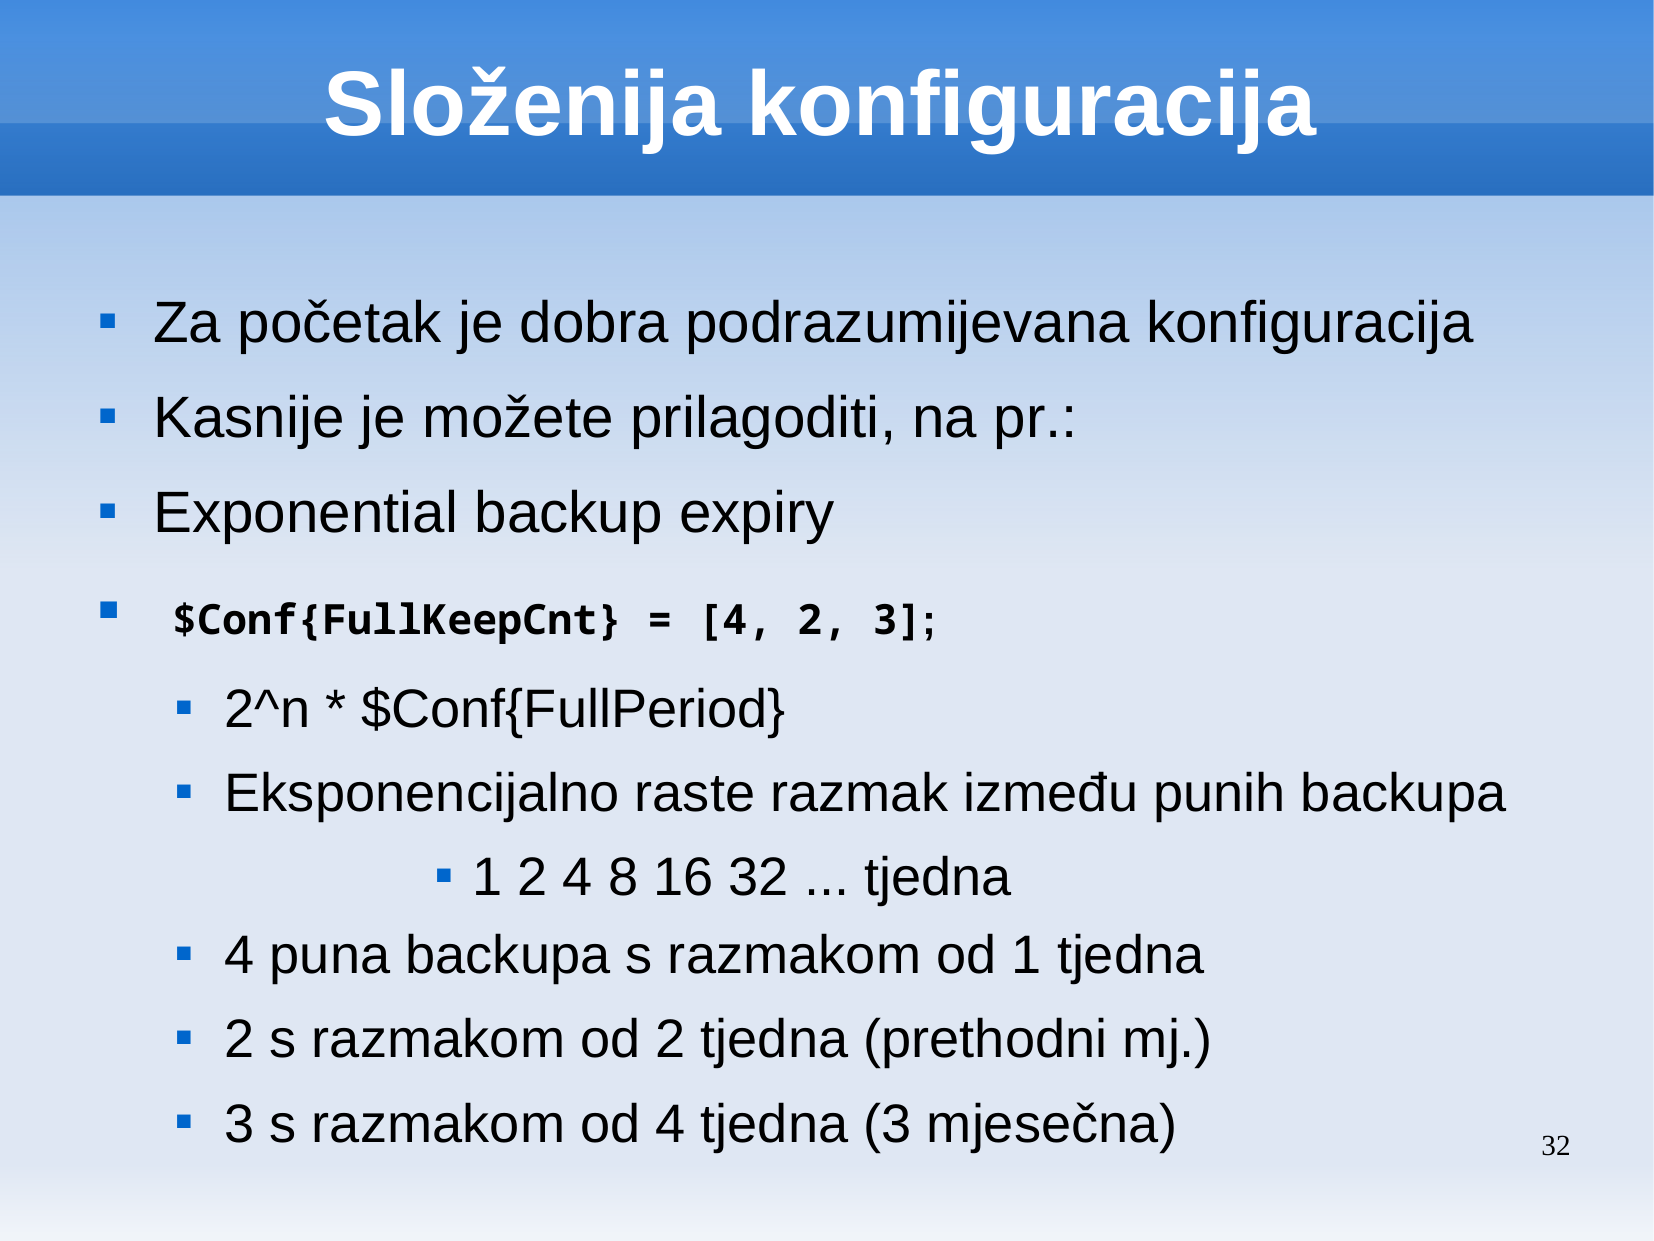

# Složenija konfiguracija
Za početak je dobra podrazumijevana konfiguracija
Kasnije je možete prilagoditi, na pr.:
Exponential backup expiry
 $Conf{FullKeepCnt} = [4, 2, 3];
2^n * $Conf{FullPeriod}
Eksponencijalno raste razmak između punih backupa
1 2 4 8 16 32 ... tjedna
4 puna backupa s razmakom od 1 tjedna
2 s razmakom od 2 tjedna (prethodni mj.)
3 s razmakom od 4 tjedna (3 mjesečna)
32